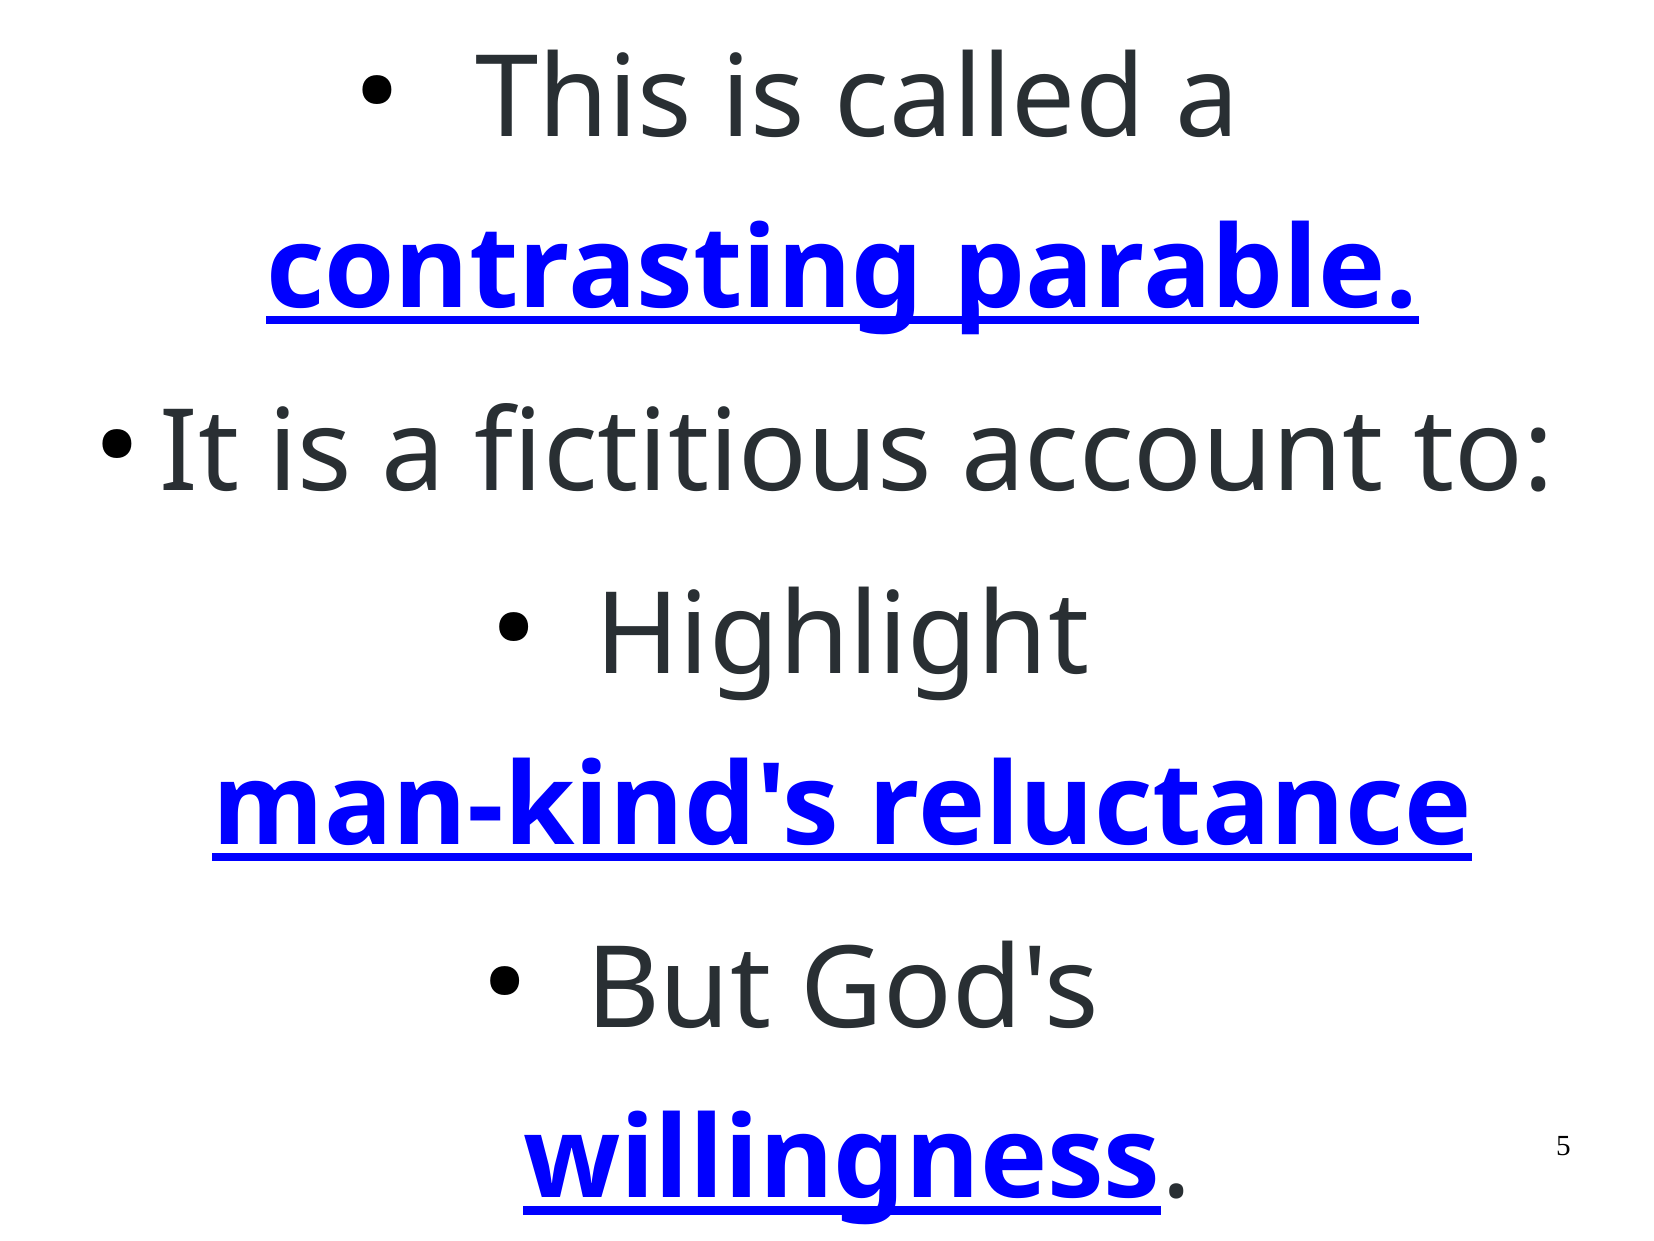

# This is called a contrasting parable.
It is a fictitious account to:
Highlight
man-kind's reluctance
But God's
willingness.
5